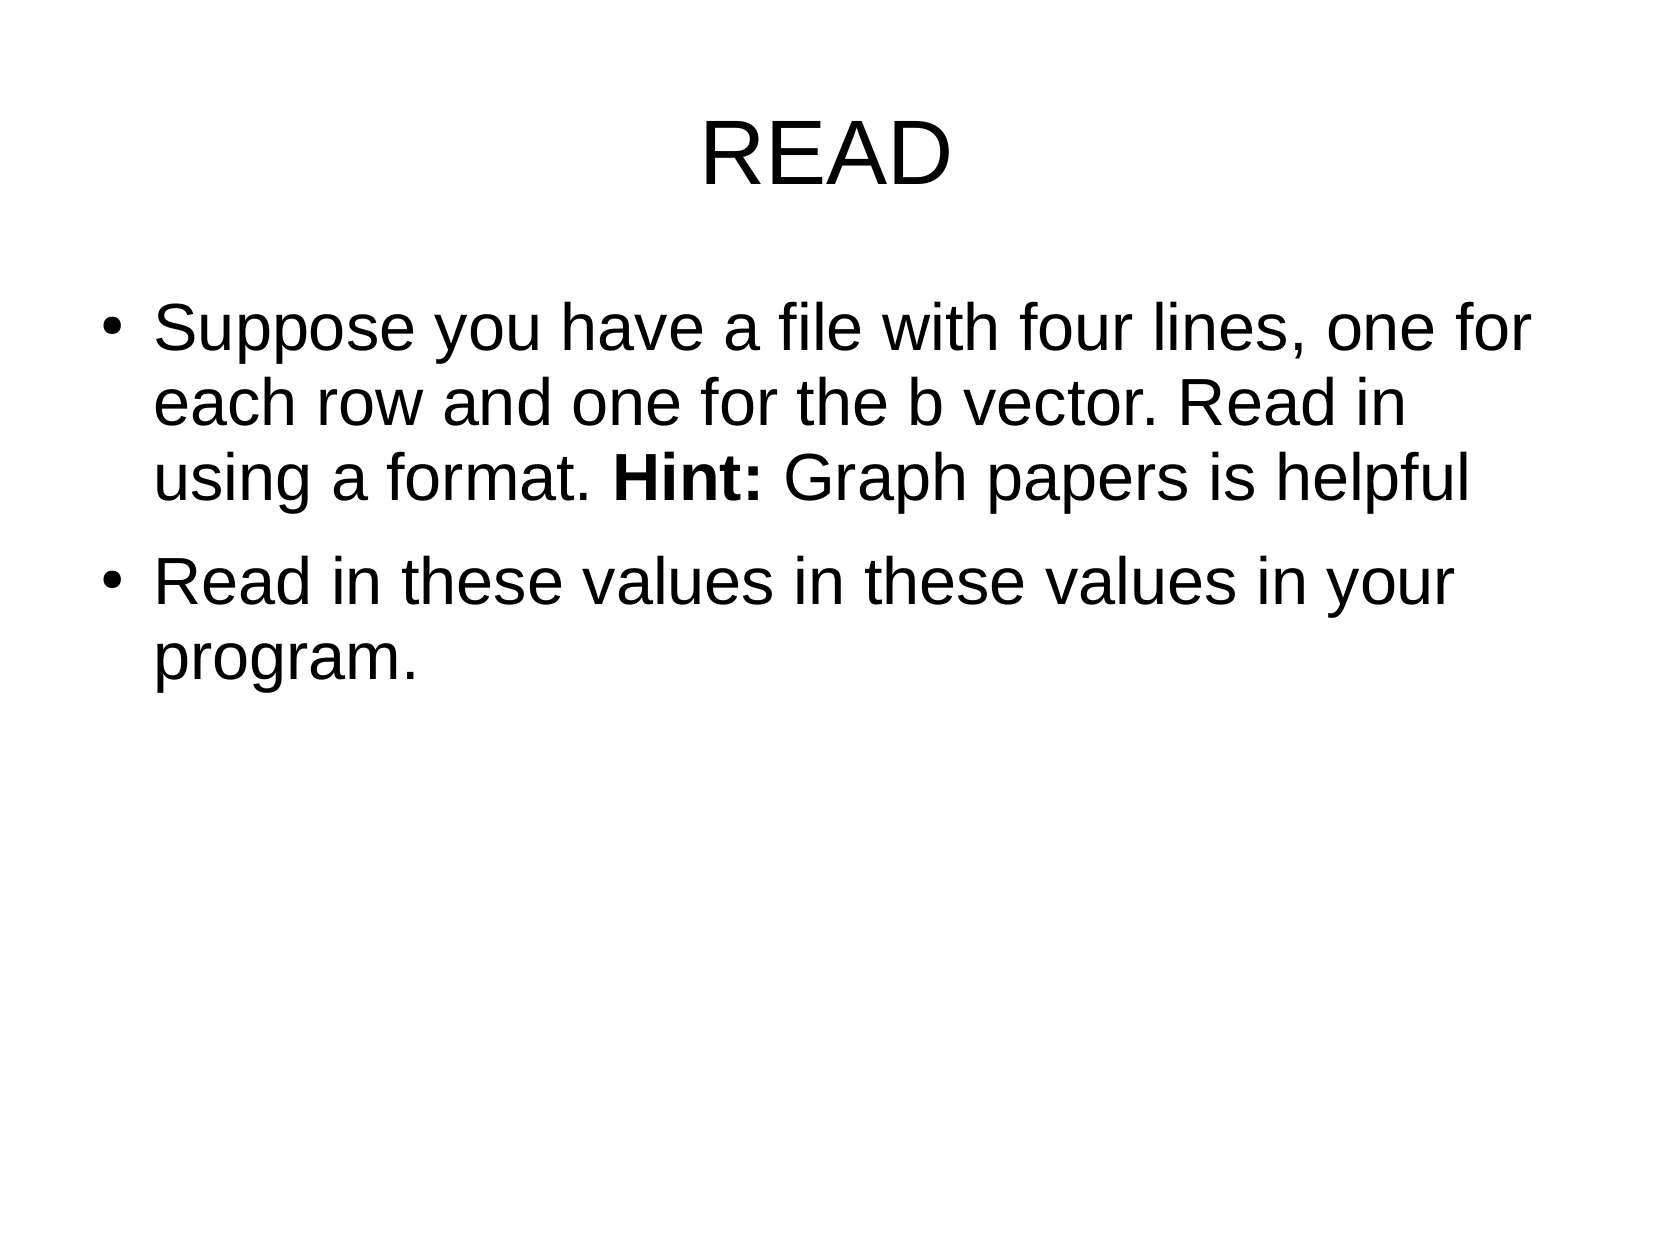

# READ
Suppose you have a file with four lines, one for each row and one for the b vector. Read in using a format. Hint: Graph papers is helpful
Read in these values in these values in your program.